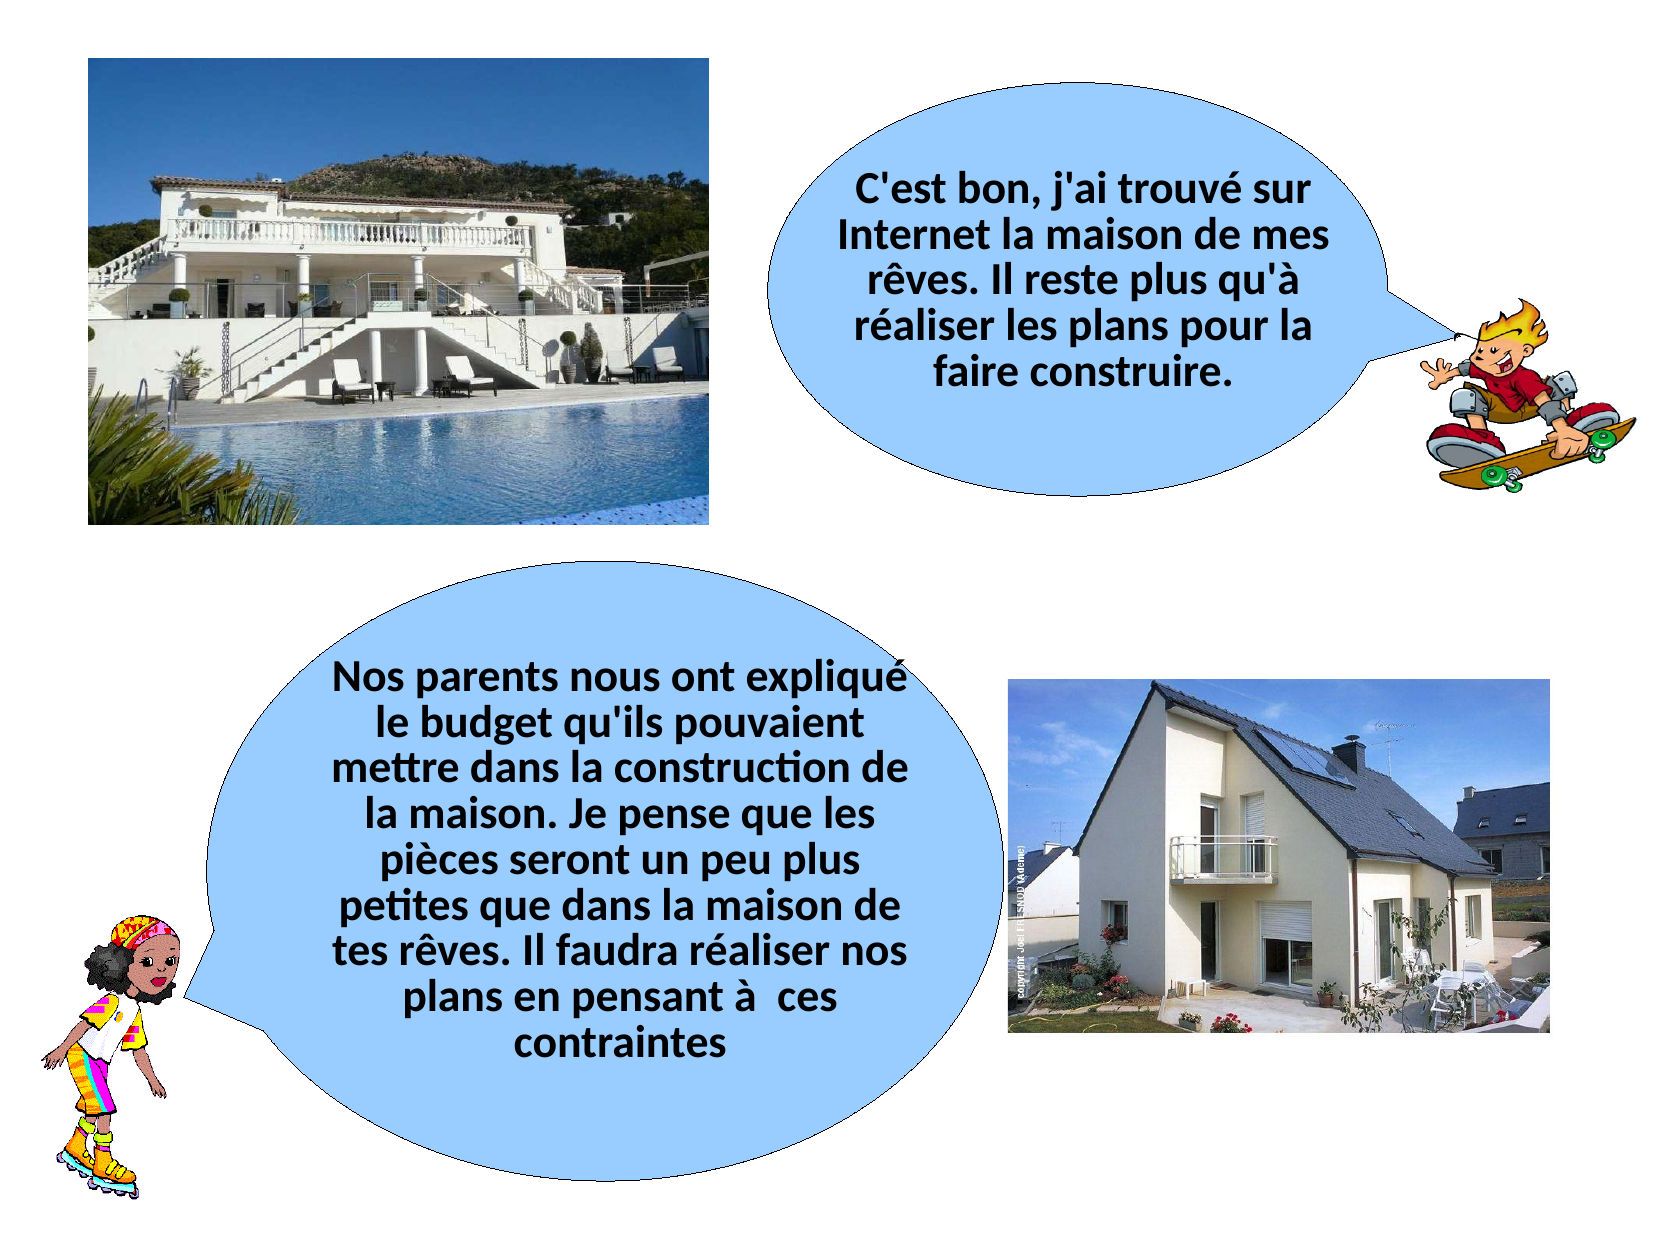

C'est bon, j'ai trouvé sur Internet la maison de mes rêves. Il reste plus qu'à réaliser les plans pour la faire construire.
Nos parents nous ont expliqué le budget qu'ils pouvaient mettre dans la construction de la maison. Je pense que les pièces seront un peu plus petites que dans la maison de tes rêves. Il faudra réaliser nos plans en pensant à ces contraintes